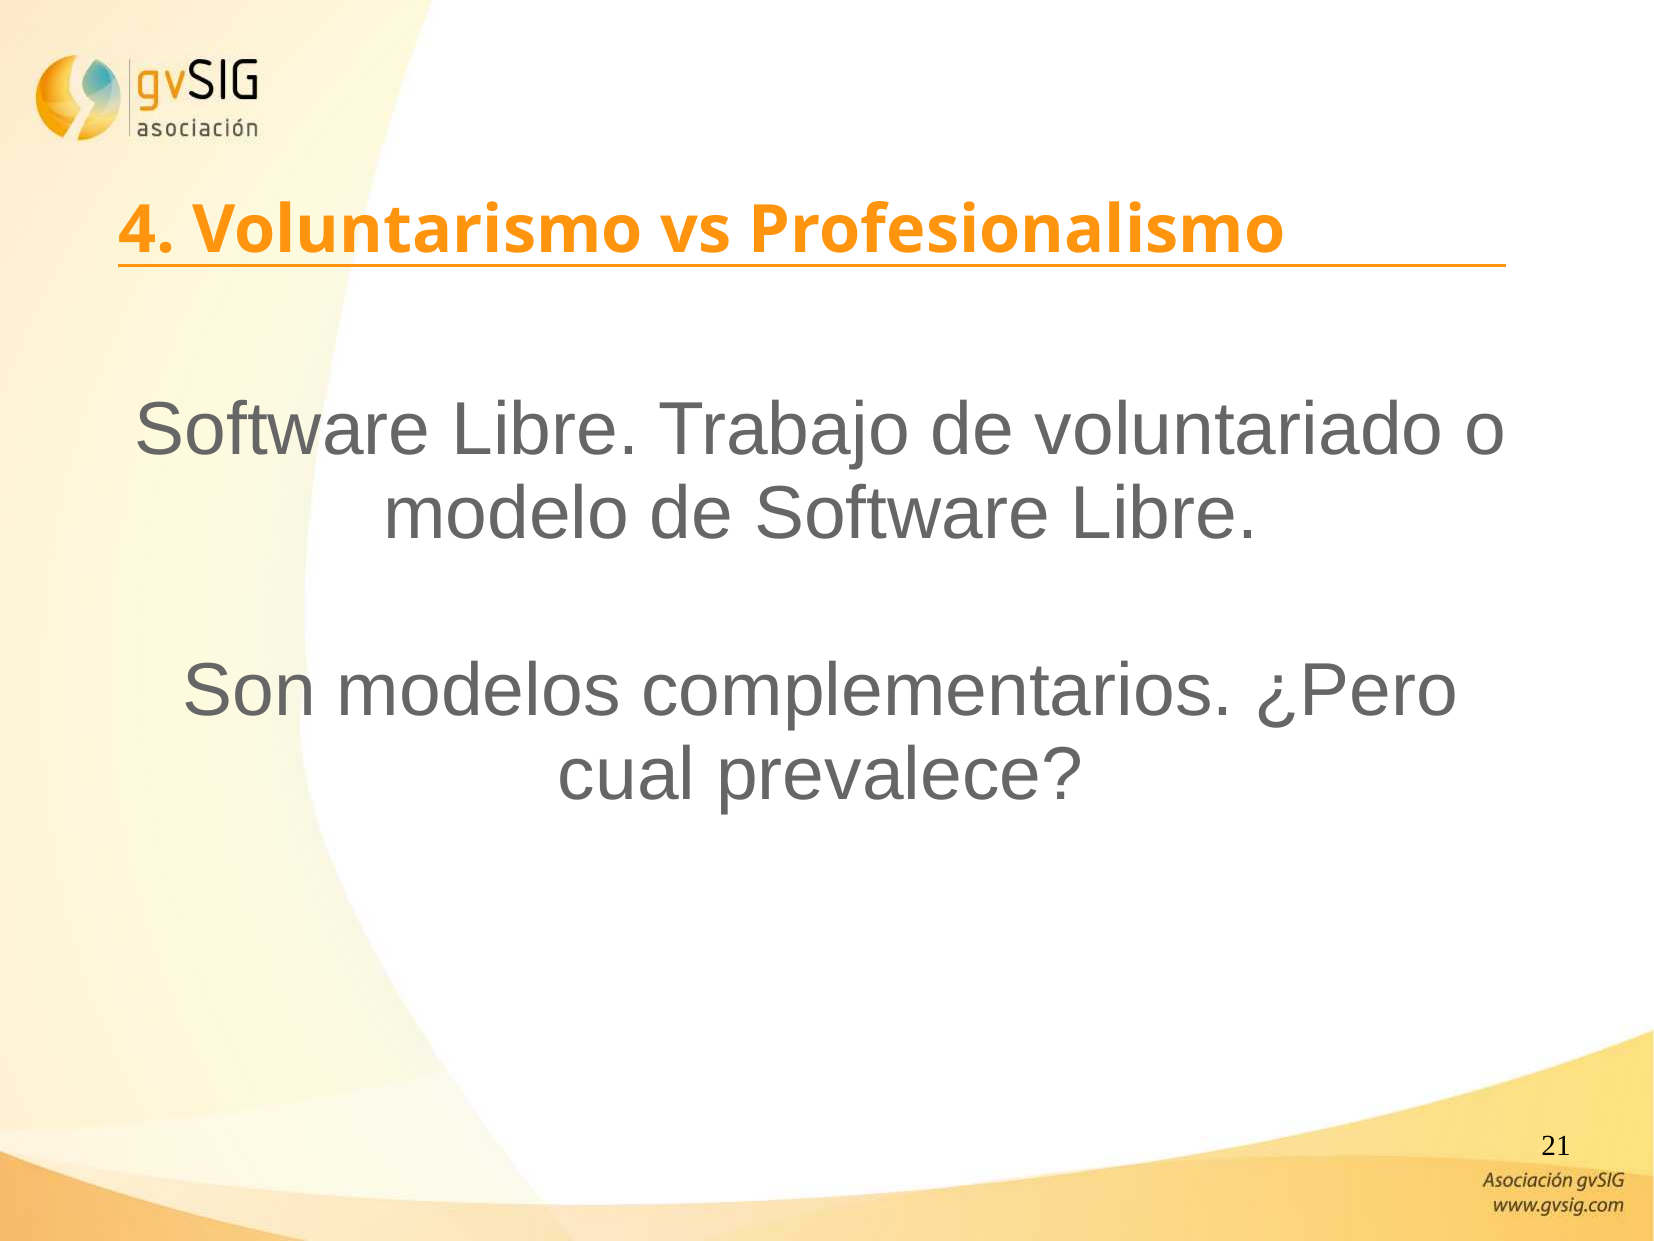

# 4. Voluntarismo vs Profesionalismo
Software Libre. Trabajo de voluntariado o modelo de Software Libre.
Son modelos complementarios. ¿Pero cual prevalece?
21